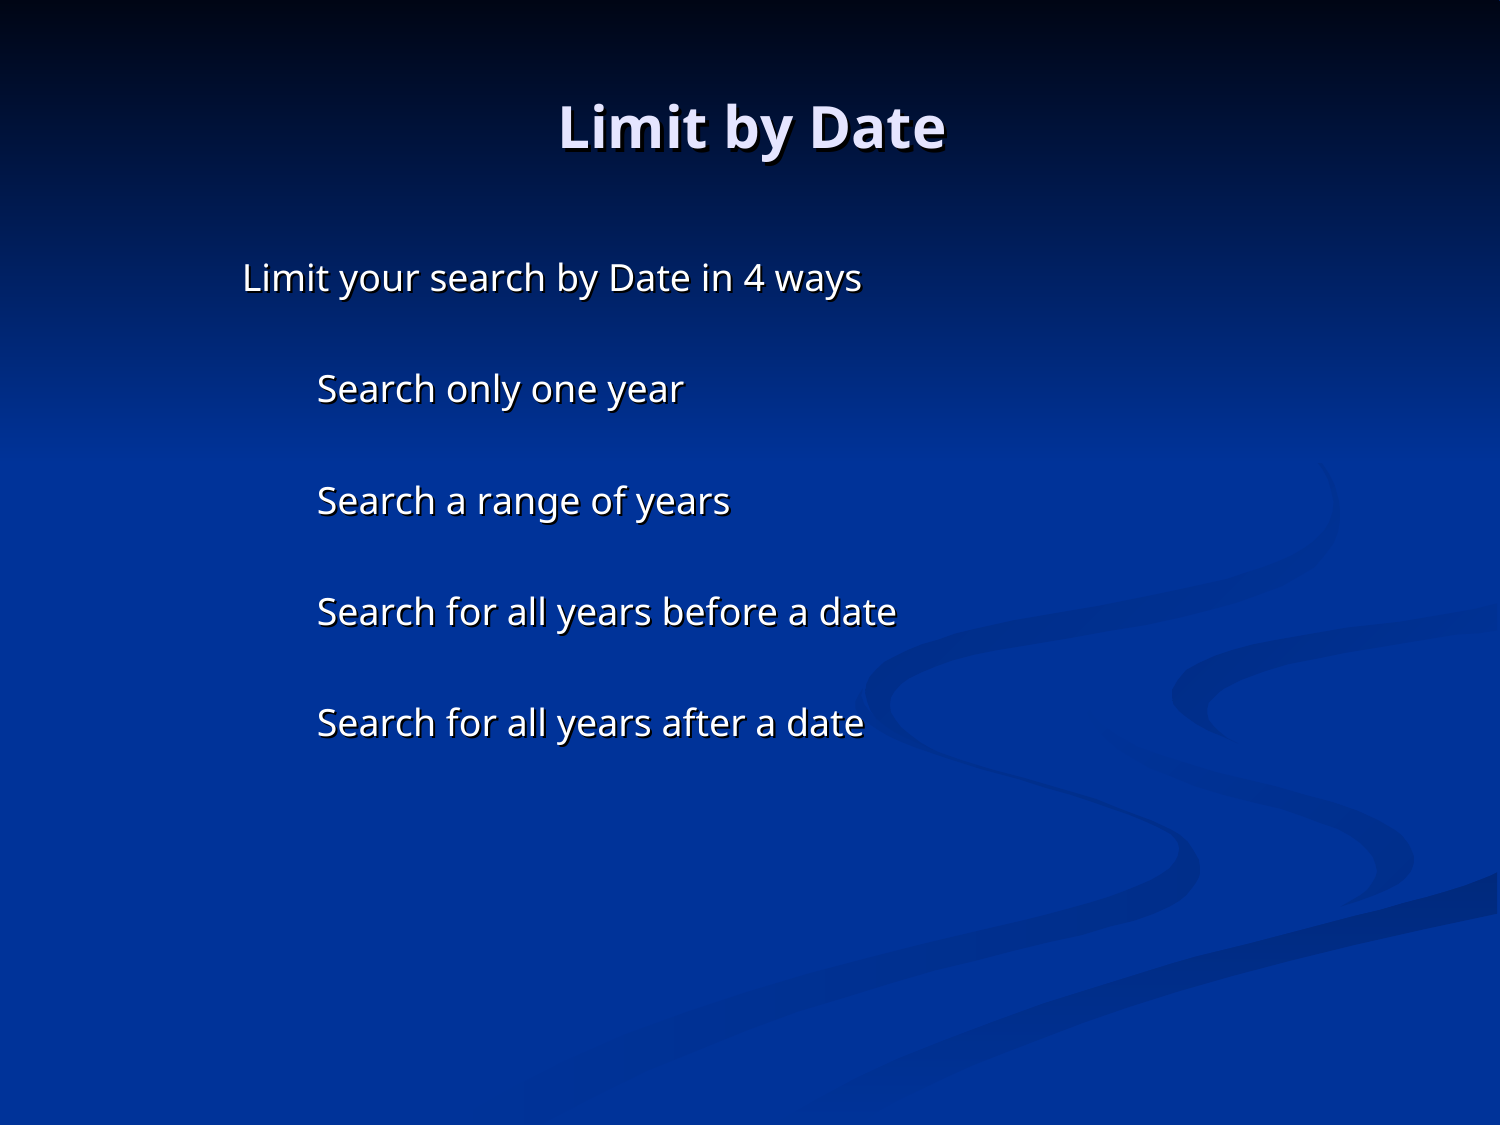

# Limit by Date
Limit your search by Date in 4 ways
Search only one year
Search a range of years
Search for all years before a date
Search for all years after a date